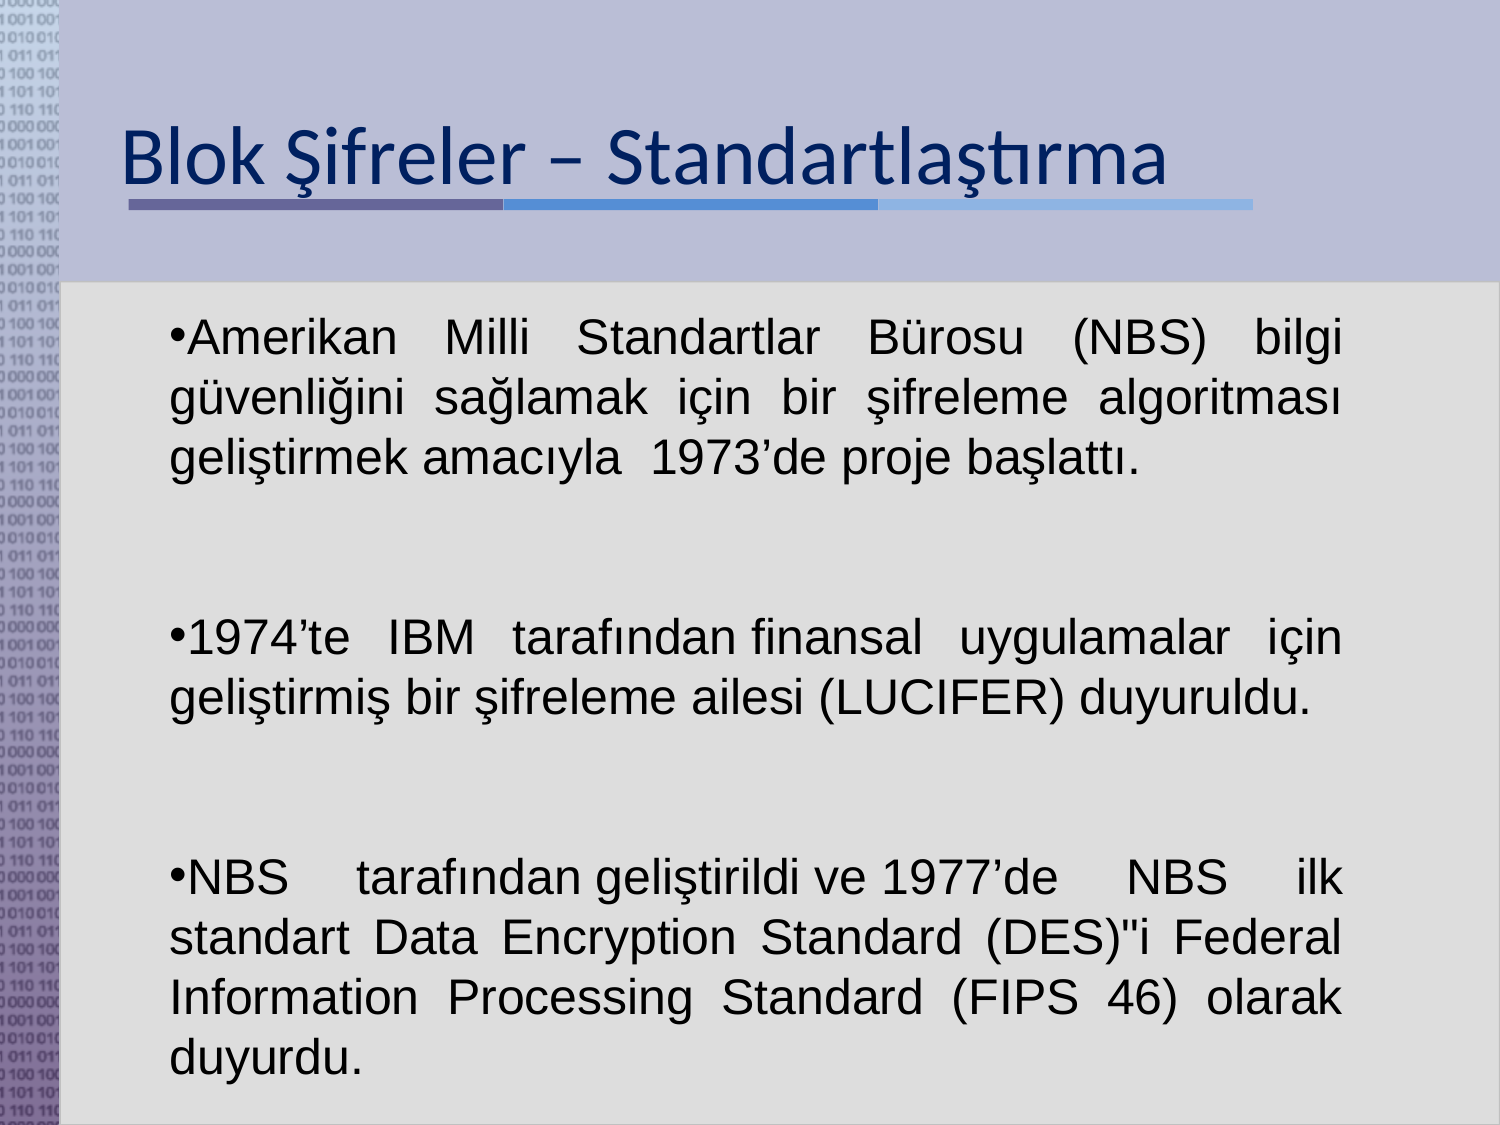

Blok Şifreler – Standartlaştırma
Amerikan Milli Standartlar Bürosu (NBS) bilgi güvenliğini sağlamak için bir şifreleme algoritması geliştirmek amacıyla 1973’de proje başlattı.
1974’te IBM tarafından finansal uygulamalar için geliştirmiş bir şifreleme ailesi (LUCIFER) duyuruldu.
NBS tarafından geliştirildi ve 1977’de NBS ilk standart Data Encryption Standard (DES)"i Federal Information Processing Standard (FIPS 46) olarak duyurdu.